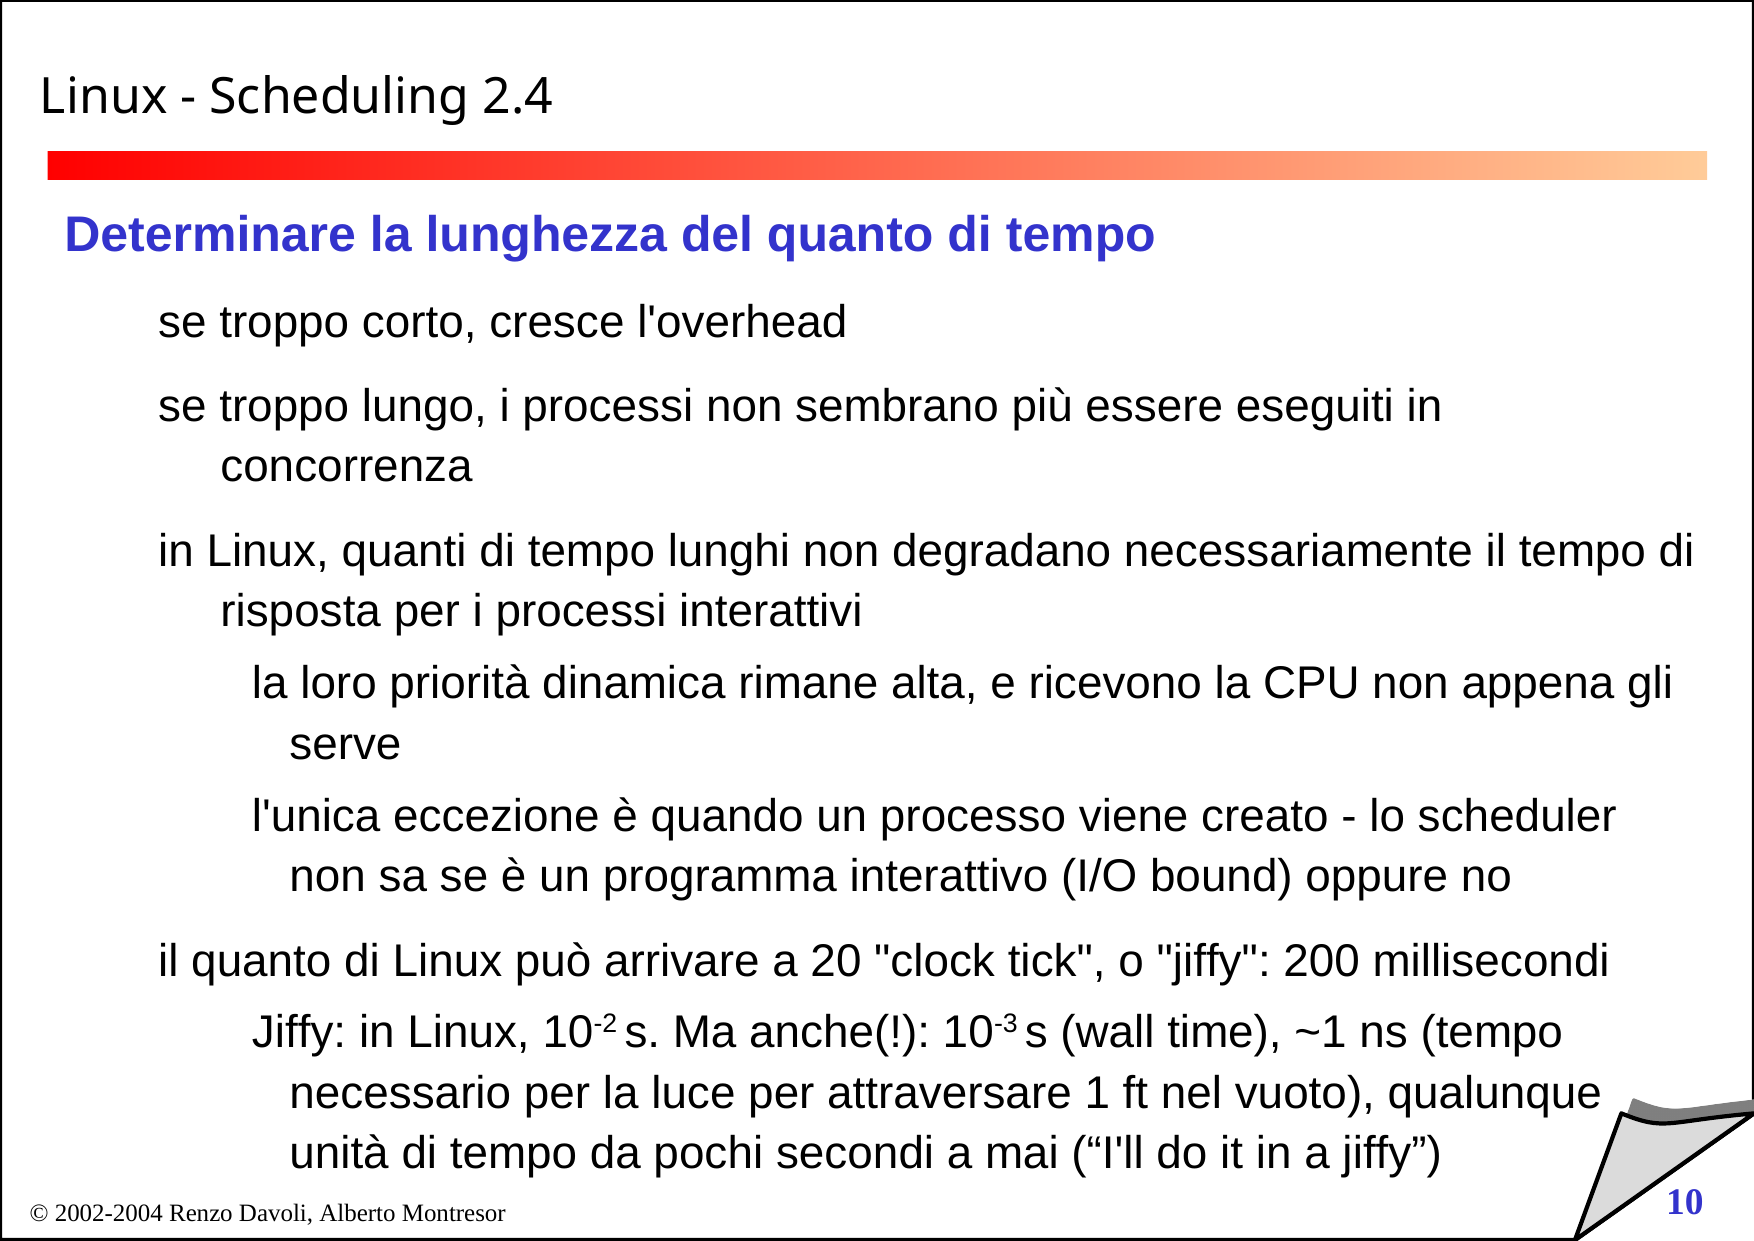

# Linux - Scheduling 2.4
Determinare la lunghezza del quanto di tempo
se troppo corto, cresce l'overhead
se troppo lungo, i processi non sembrano più essere eseguiti in concorrenza
in Linux, quanti di tempo lunghi non degradano necessariamente il tempo di risposta per i processi interattivi
la loro priorità dinamica rimane alta, e ricevono la CPU non appena gli serve
l'unica eccezione è quando un processo viene creato - lo scheduler non sa se è un programma interattivo (I/O bound) oppure no
il quanto di Linux può arrivare a 20 "clock tick", o "jiffy": 200 millisecondi
Jiffy: in Linux, 10-2 s. Ma anche(!): 10-3 s (wall time), ~1 ns (tempo necessario per la luce per attraversare 1 ft nel vuoto), qualunque unità di tempo da pochi secondi a mai (“I'll do it in a jiffy”)